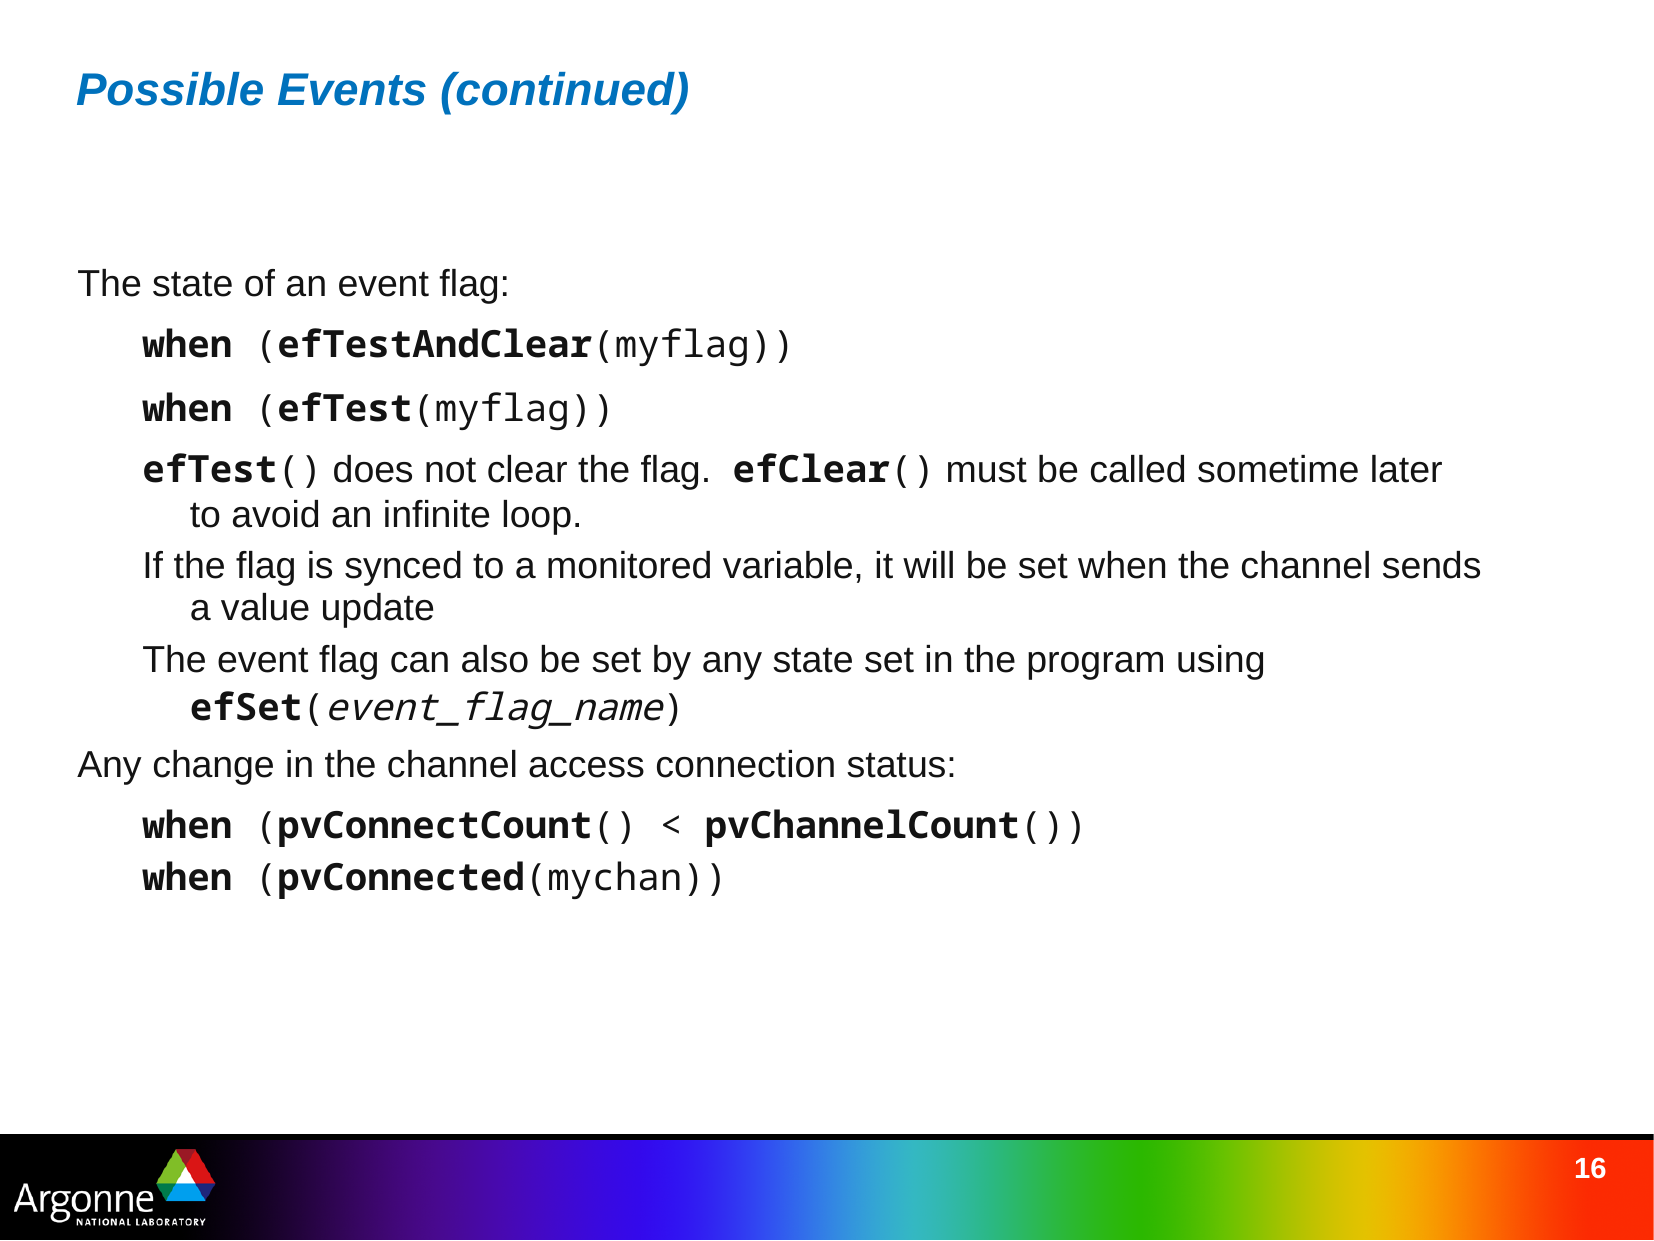

# Possible Events (continued)
The state of an event flag:
when (efTestAndClear(myflag))
when (efTest(myflag))
efTest() does not clear the flag. efClear() must be called sometime later to avoid an infinite loop.
If the flag is synced to a monitored variable, it will be set when the channel sends a value update
The event flag can also be set by any state set in the program using efSet(event_flag_name)
Any change in the channel access connection status:
when (pvConnectCount() < pvChannelCount())
when (pvConnected(mychan))
16